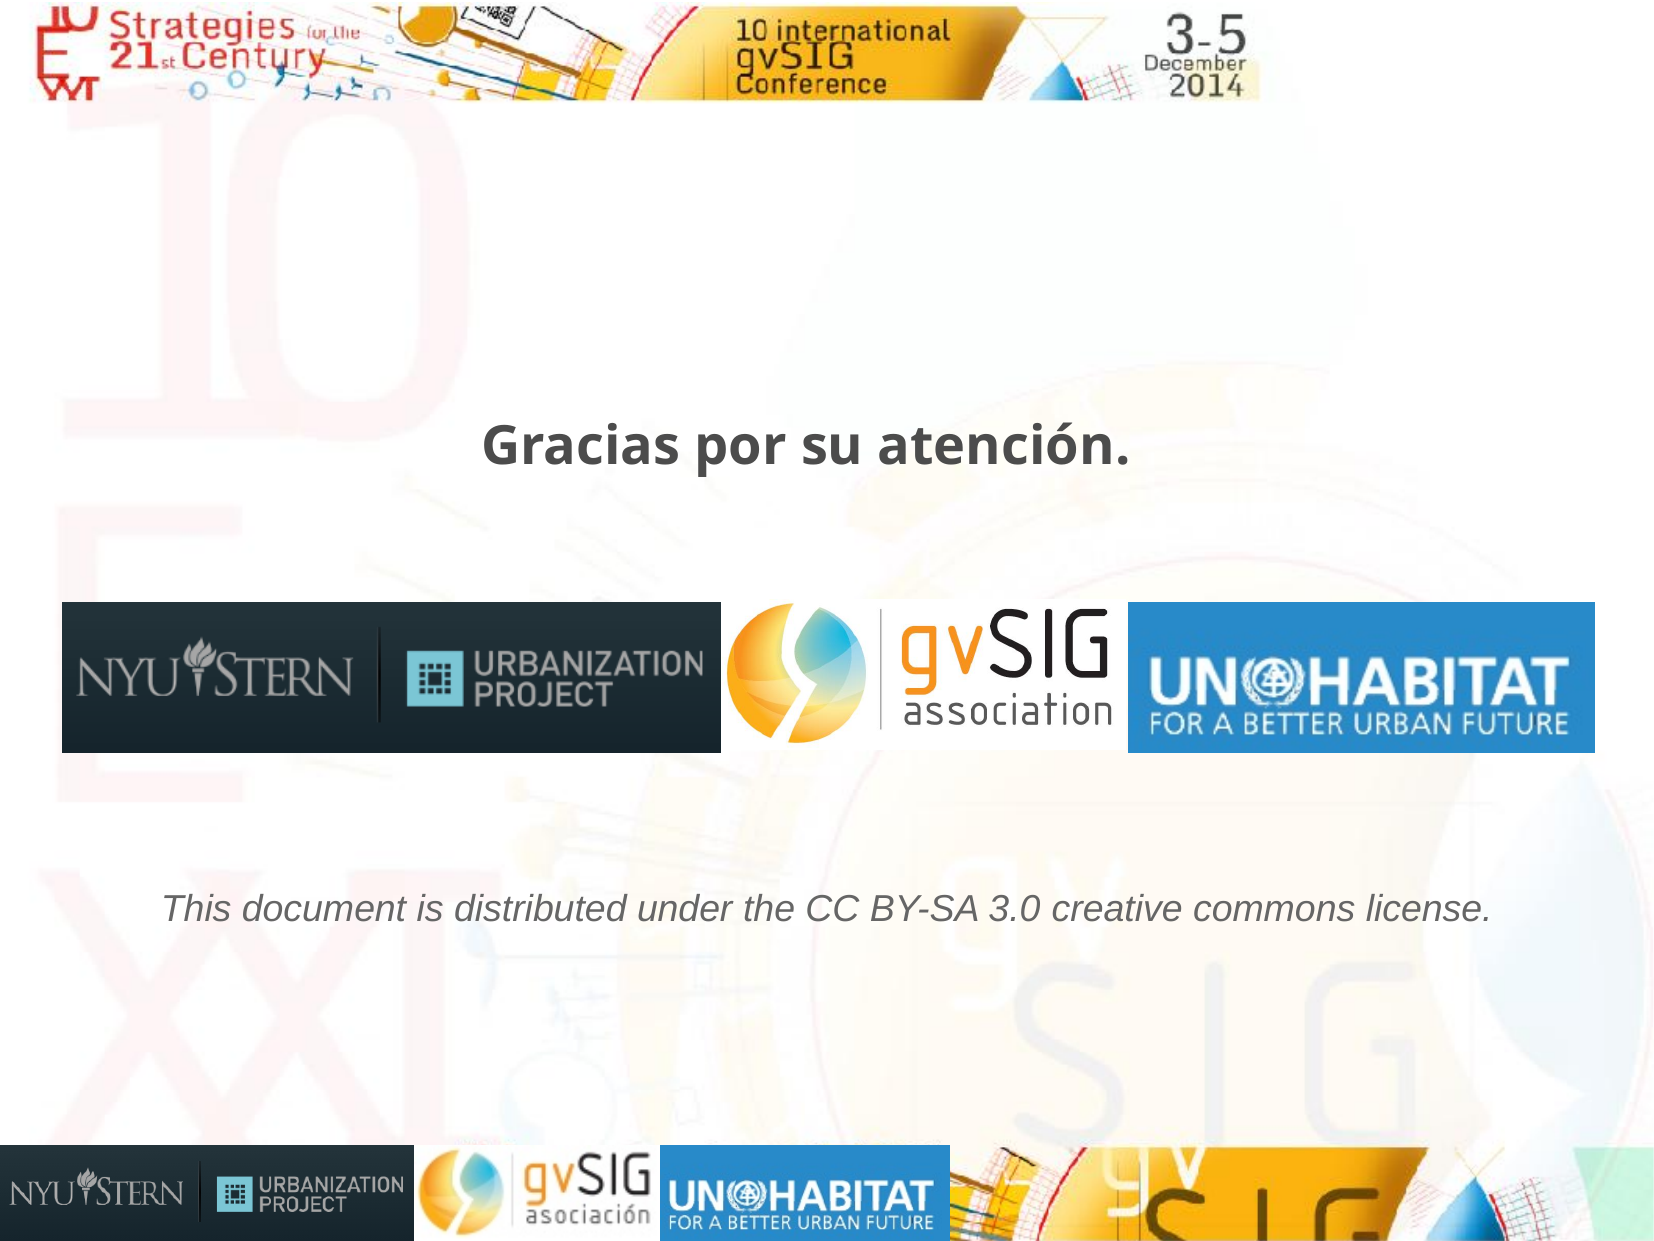

# Gracias por su atención.
This document is distributed under the CC BY-SA 3.0 creative commons license.